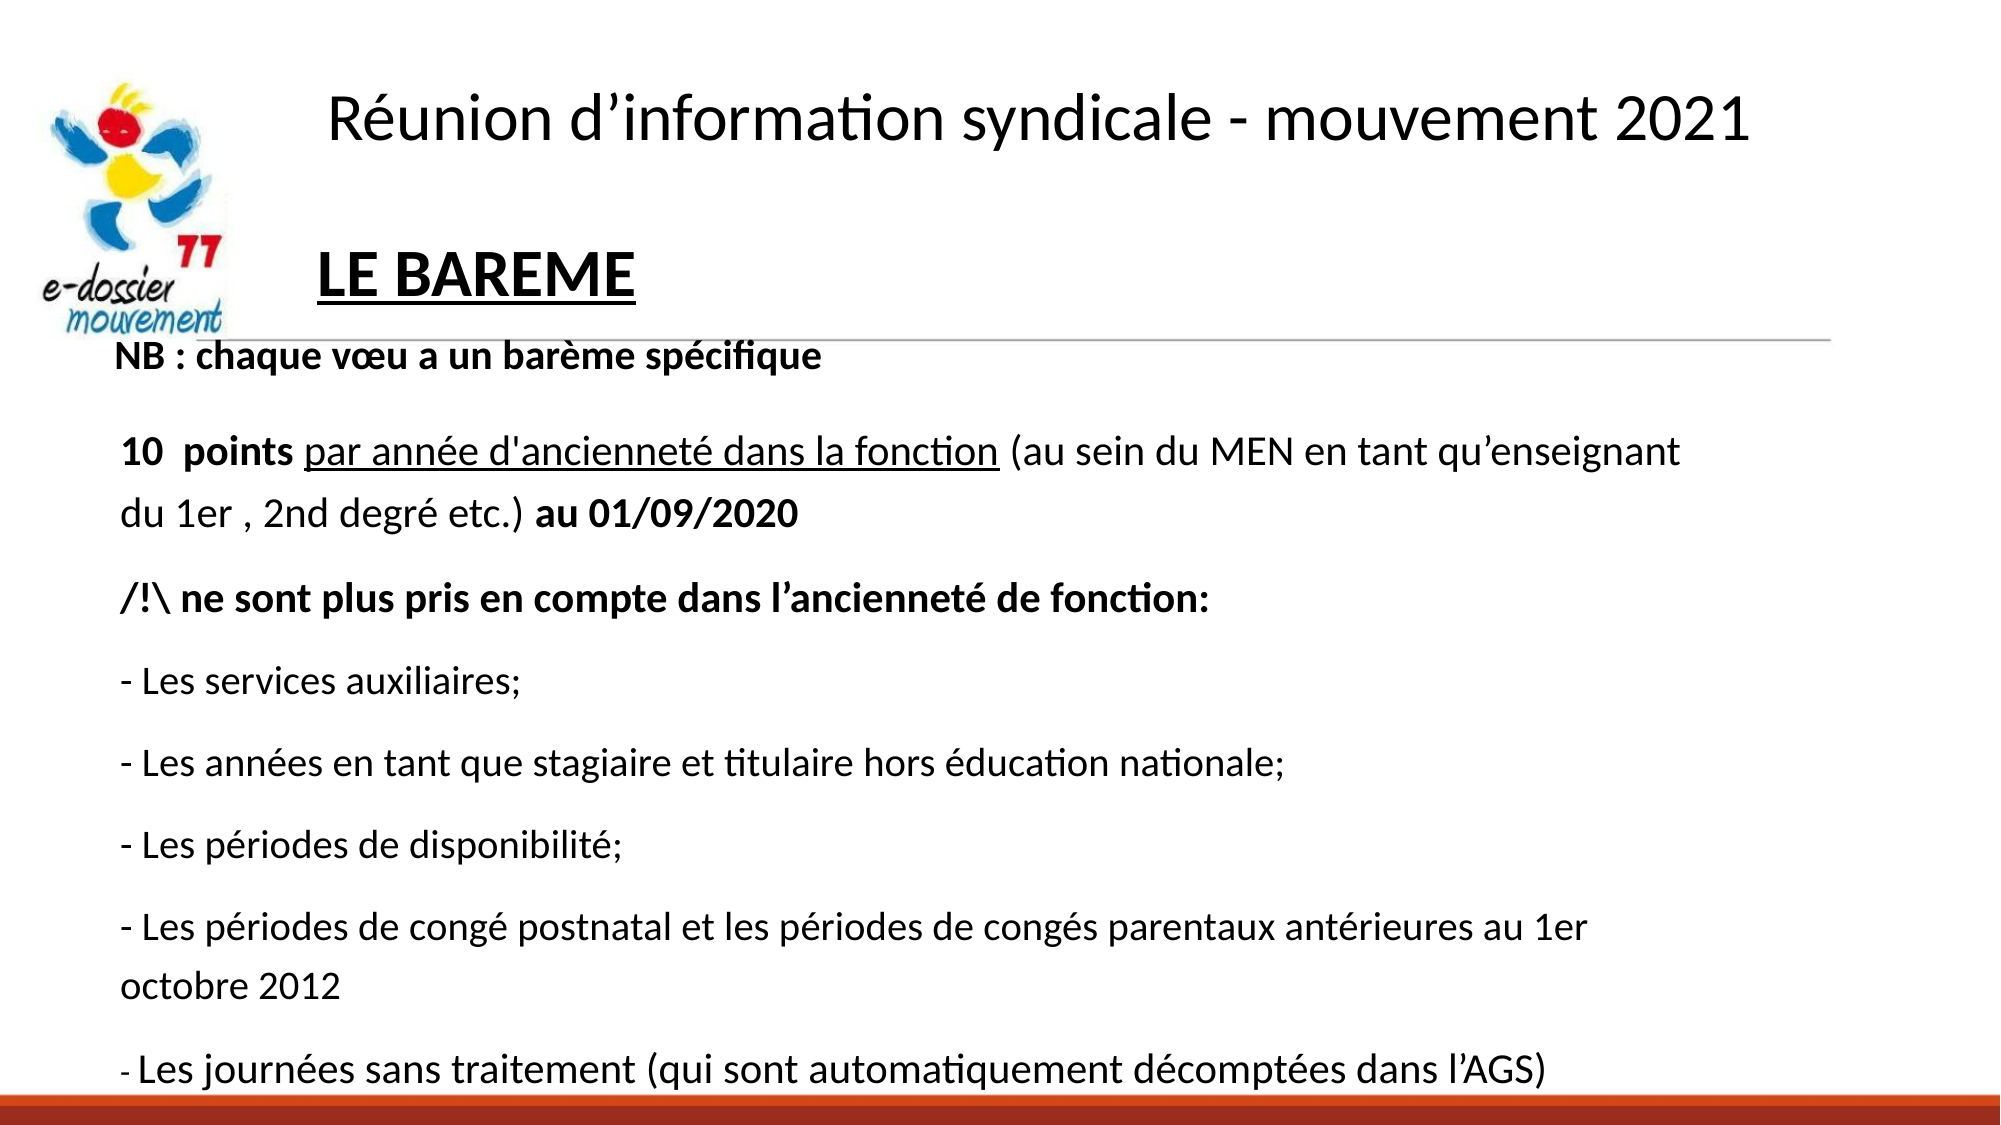

Réunion d’information syndicale - mouvement 2021
LE BAREME
NB : chaque vœu a un barème spécifique
10 points par année d'ancienneté dans la fonction (au sein du MEN en tant qu’enseignant du 1er , 2nd degré etc.) au 01/09/2020
/!\ ne sont plus pris en compte dans l’ancienneté de fonction:
- Les services auxiliaires;
- Les années en tant que stagiaire et titulaire hors éducation nationale;
- Les périodes de disponibilité;
- Les périodes de congé postnatal et les périodes de congés parentaux antérieures au 1er octobre 2012
- Les journées sans traitement (qui sont automatiquement décomptées dans l’AGS)